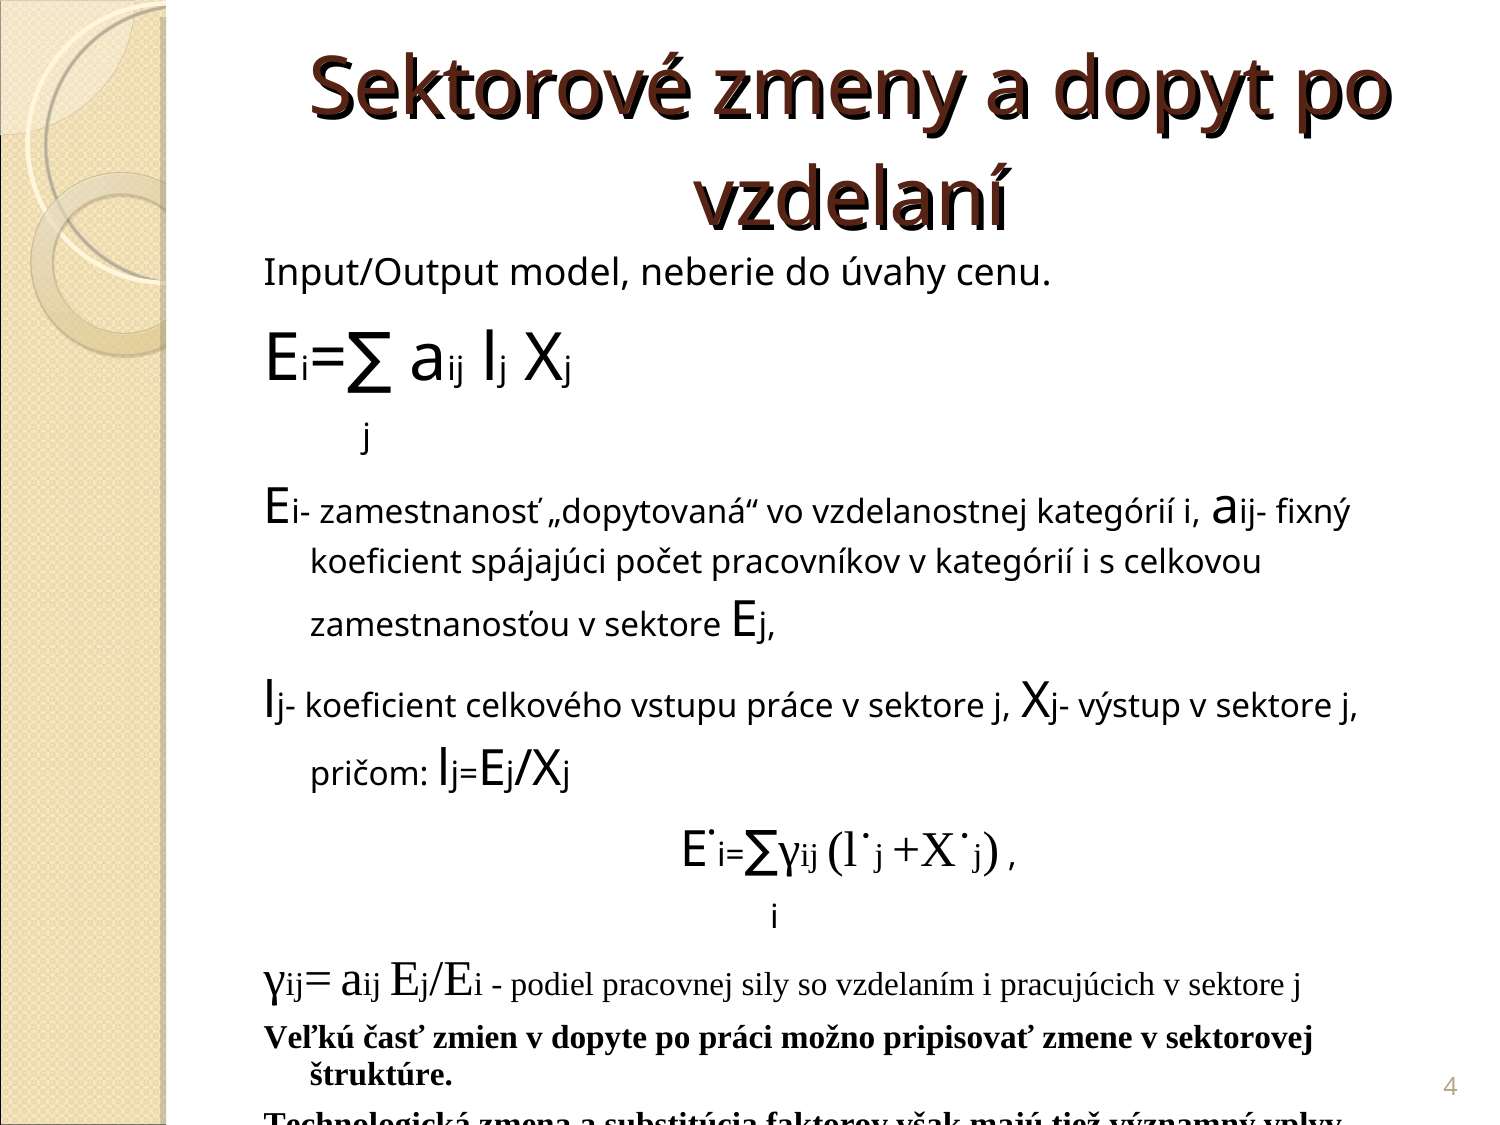

# Sektorové zmeny a dopyt po vzdelaní
Input/Output model, neberie do úvahy cenu.
Ei=∑ aij lj Xj
	 j
Ei- zamestnanosť „dopytovaná“ vo vzdelanostnej kategórií i, aij- fixný koeficient spájajúci počet pracovníkov v kategórií i s celkovou zamestnanosťou v sektore Ej,
lj- koeficient celkového vstupu práce v sektore j, Xj- výstup v sektore j, pričom: lj=Ej/Xj
E˙i=∑γij (l˙j +X˙j) ,
	 		 	 i
γij= aij Ej/Ei - podiel pracovnej sily so vzdelaním i pracujúcich v sektore j
Veľkú časť zmien v dopyte po práci možno pripisovať zmene v sektorovej štruktúre.
Technologická zmena a substitúcia faktorov však majú tiež významný vplyv.